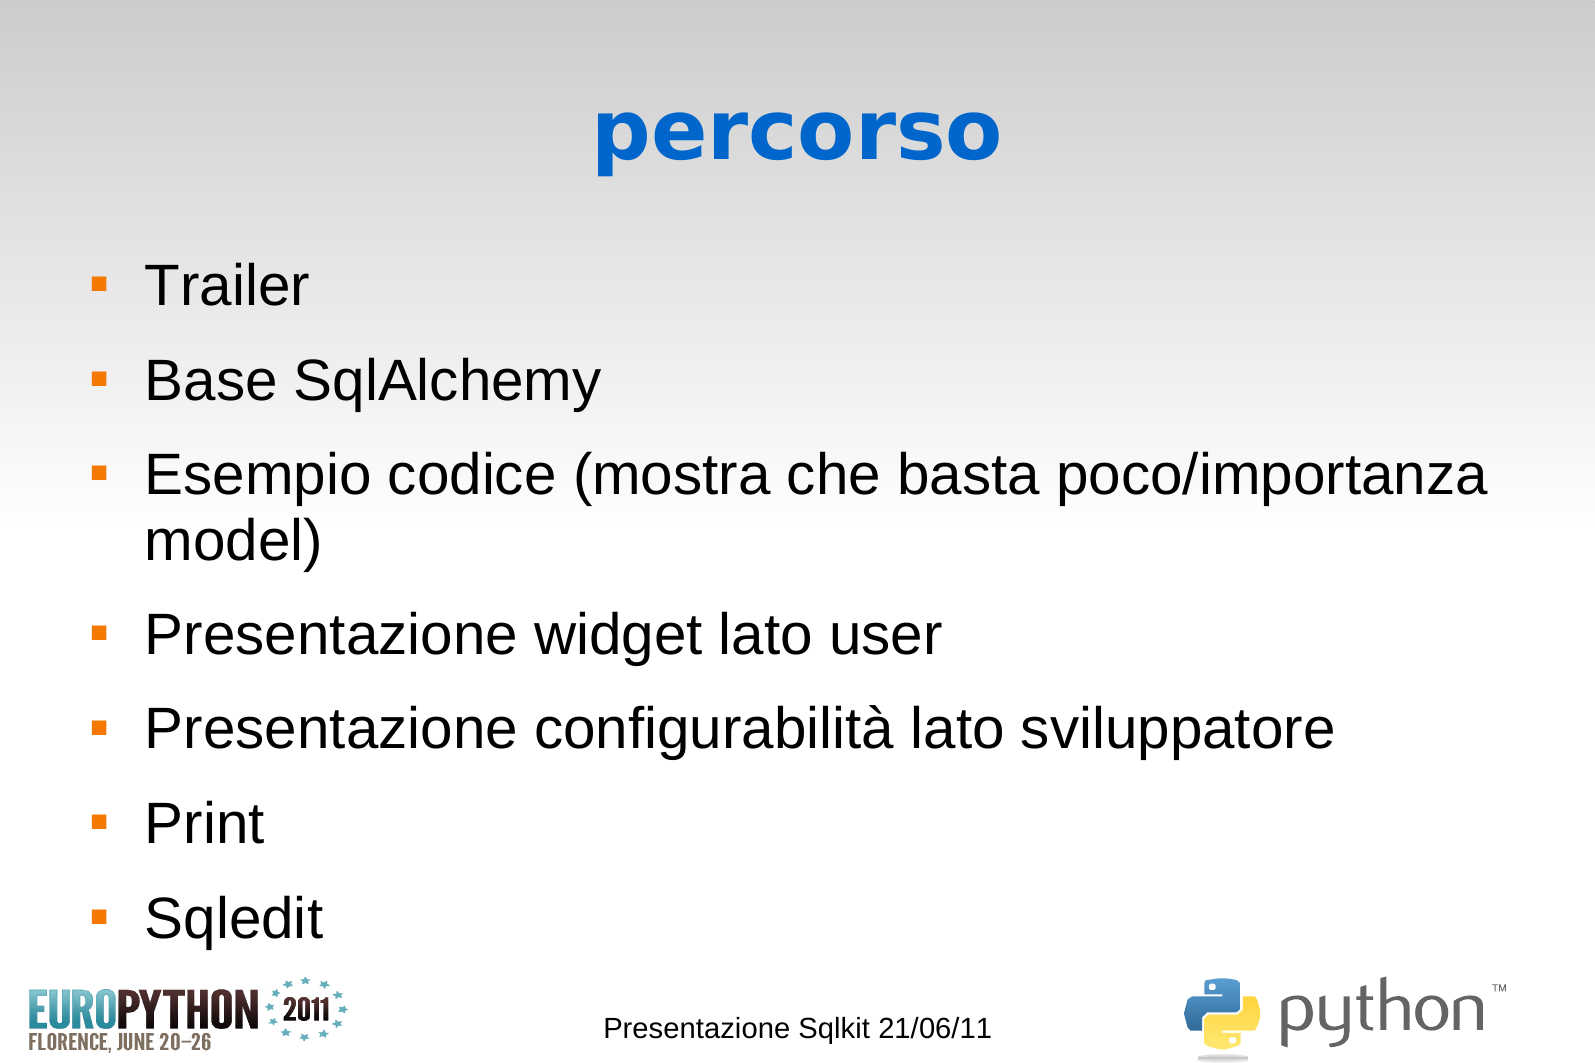

# percorso
Trailer
Base SqlAlchemy
Esempio codice (mostra che basta poco/importanza model)
Presentazione widget lato user
Presentazione configurabilità lato sviluppatore
Print
Sqledit